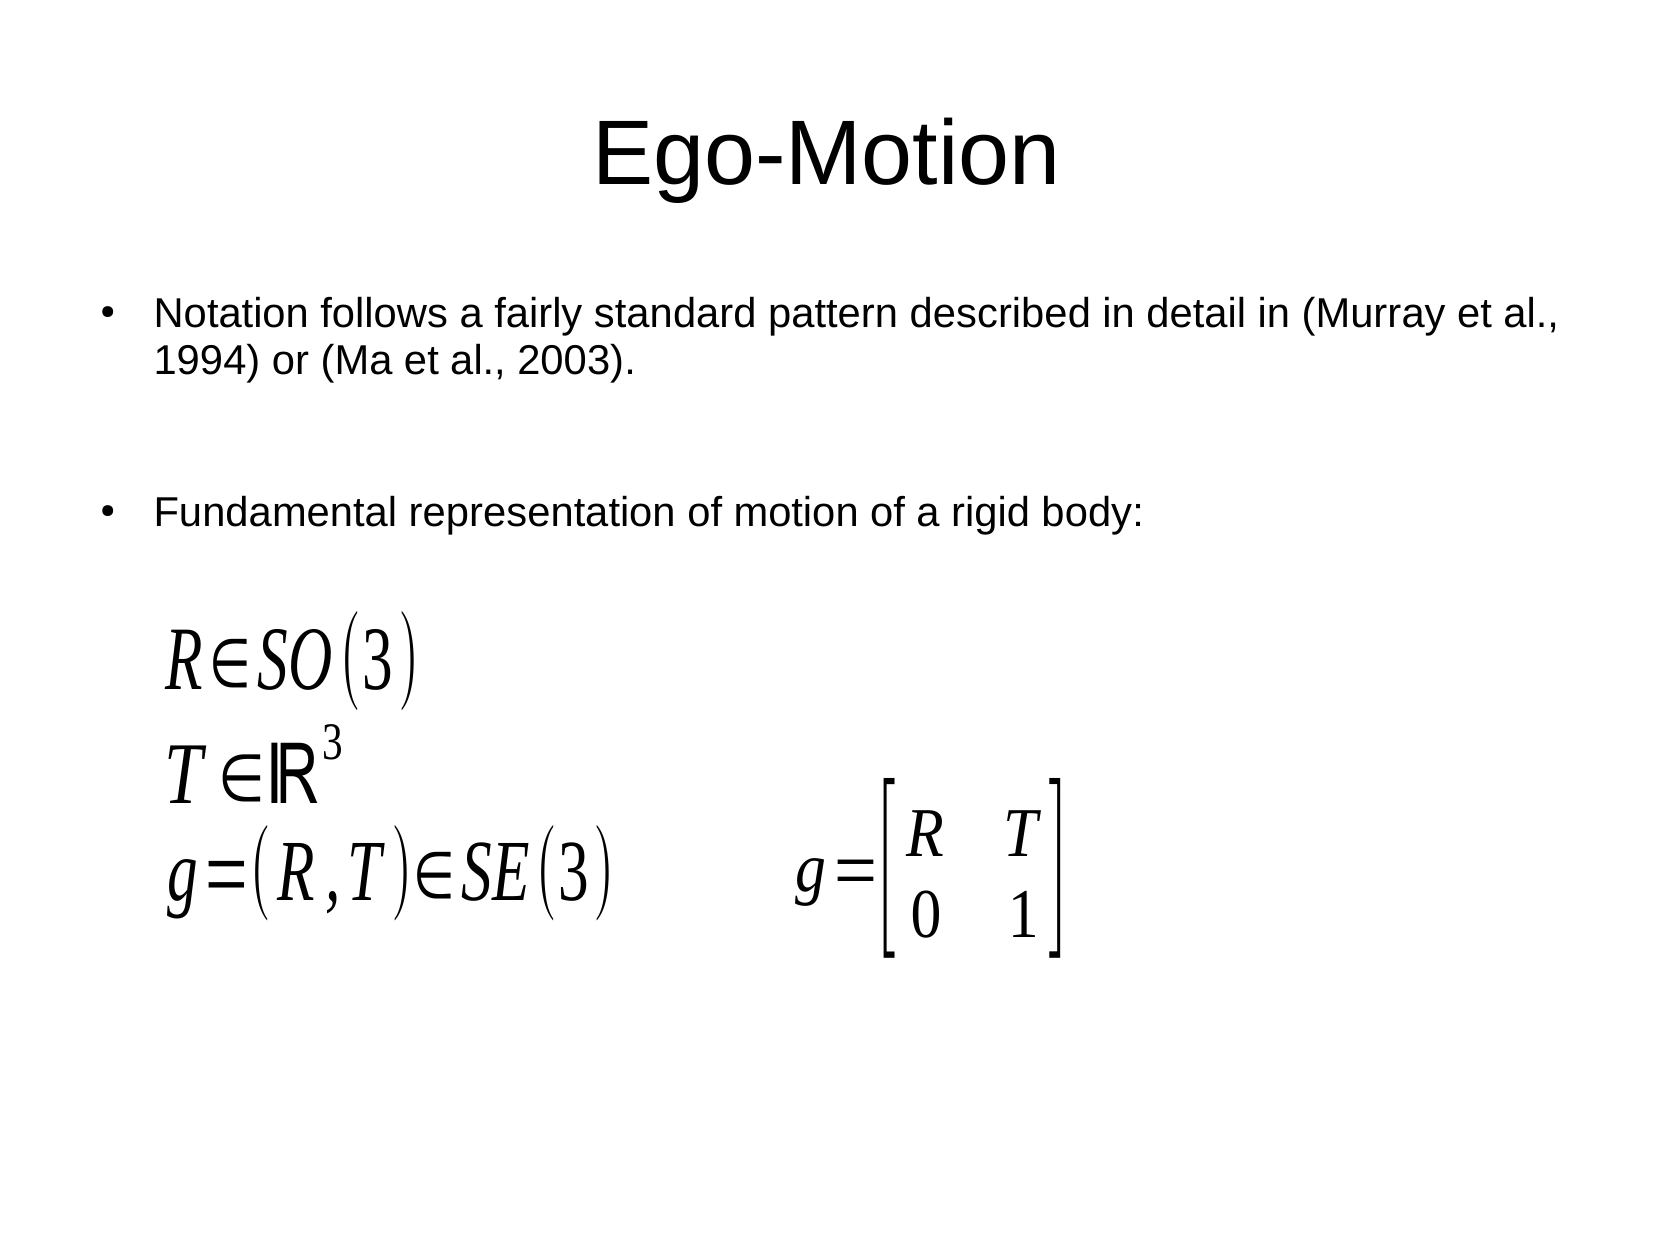

# Ego-Motion
Notation follows a fairly standard pattern described in detail in (Murray et al., 1994) or (Ma et al., 2003).
Fundamental representation of motion of a rigid body: